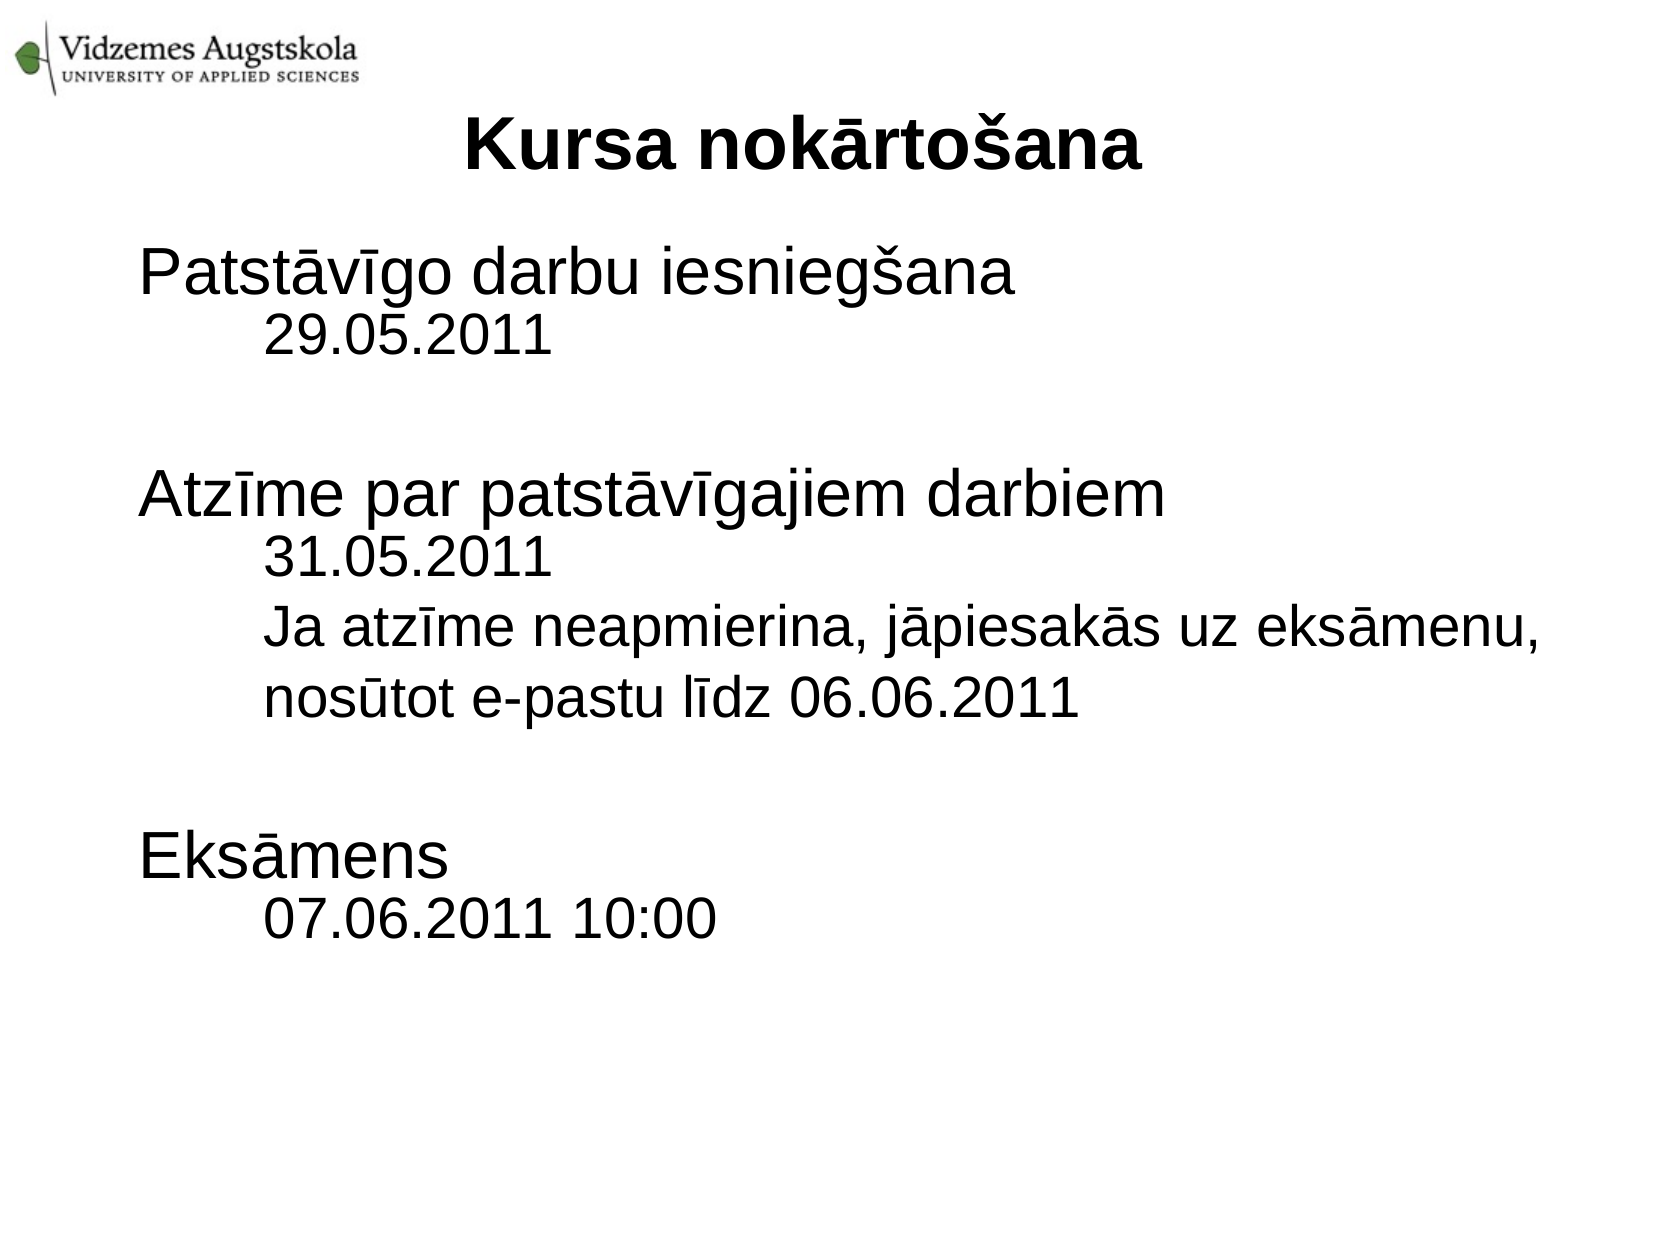

# Kursa nokārtošana
Patstāvīgo darbu iesniegšana
29.05.2011
Atzīme par patstāvīgajiem darbiem
31.05.2011
Ja atzīme neapmierina, jāpiesakās uz eksāmenu,
nosūtot e-pastu līdz 06.06.2011
Eksāmens
07.06.2011 10:00